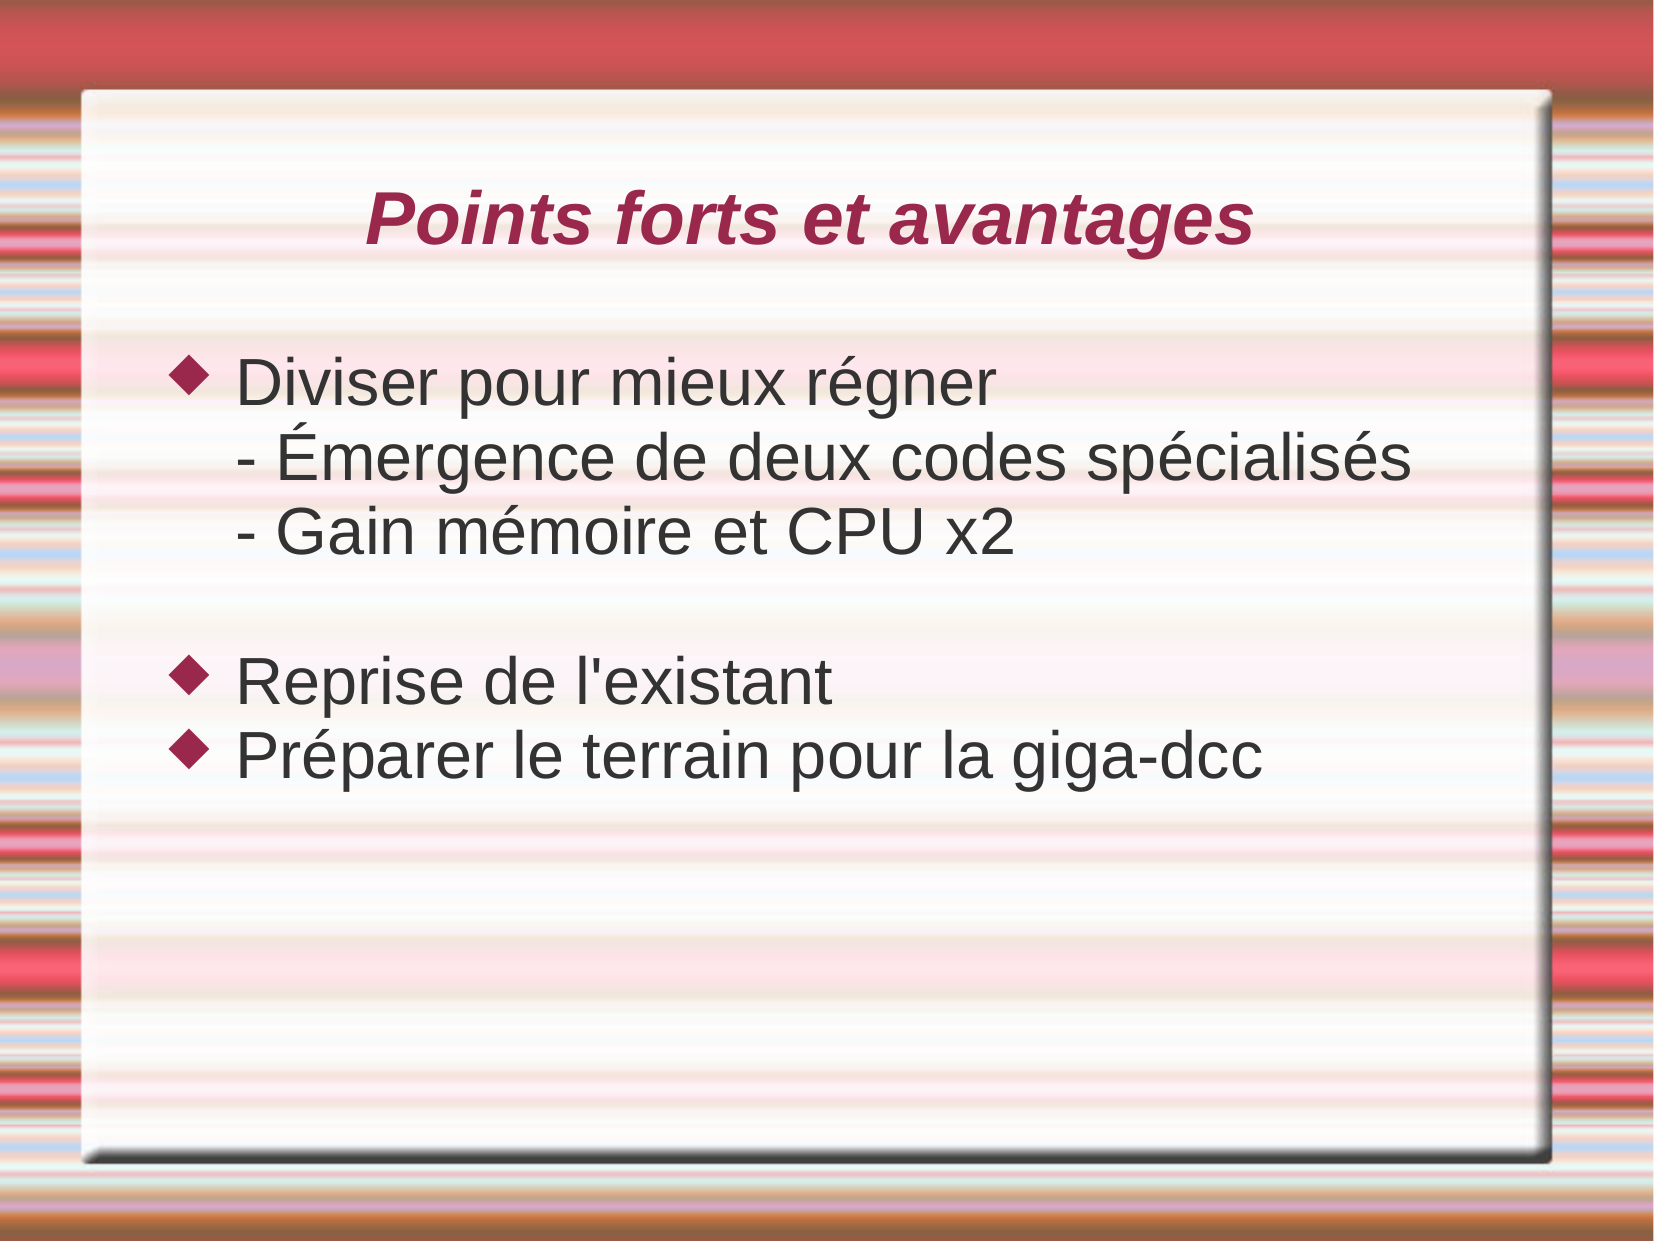

# Points forts et avantages
Diviser pour mieux régner
- Émergence de deux codes spécialisés
- Gain mémoire et CPU x2
Reprise de l'existant
Préparer le terrain pour la giga-dcc